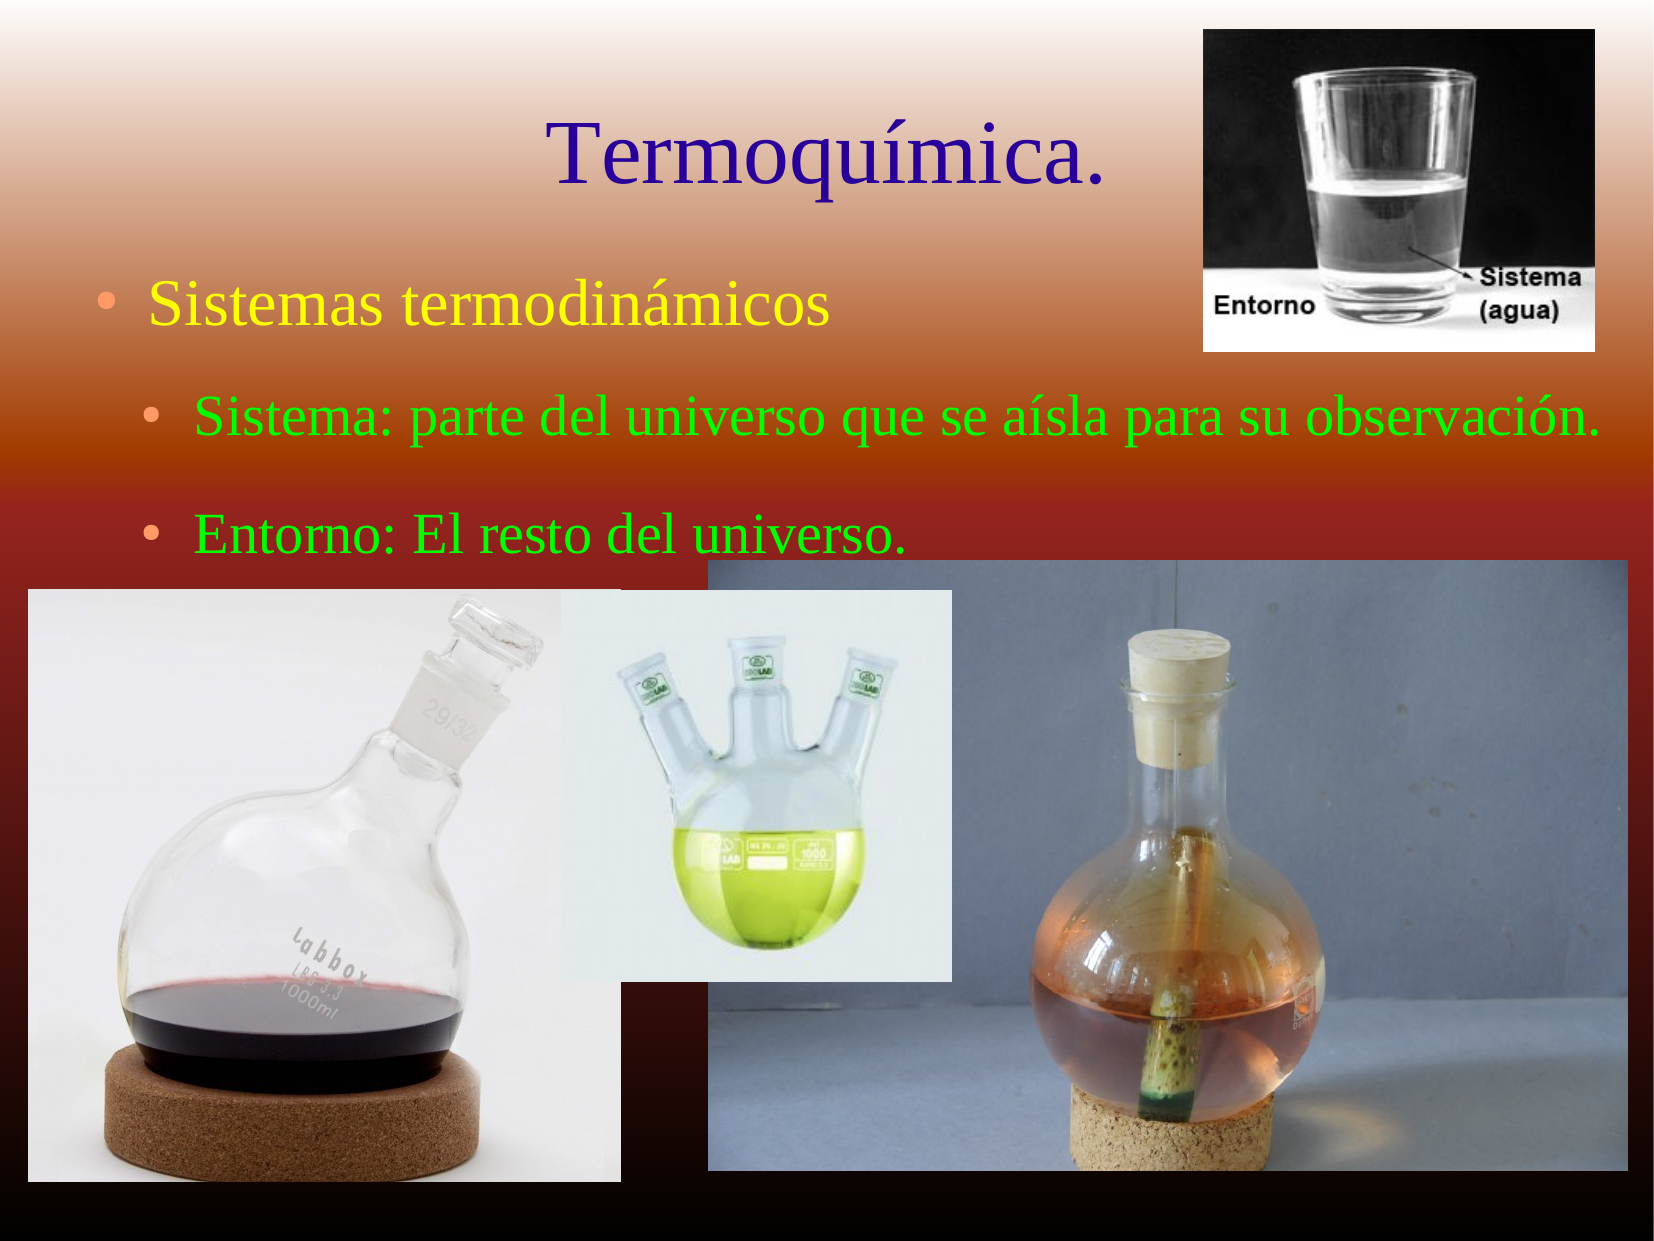

# Termoquímica.
Sistemas termodinámicos
Sistema: parte del universo que se aísla para su observación.
Entorno: El resto del universo.